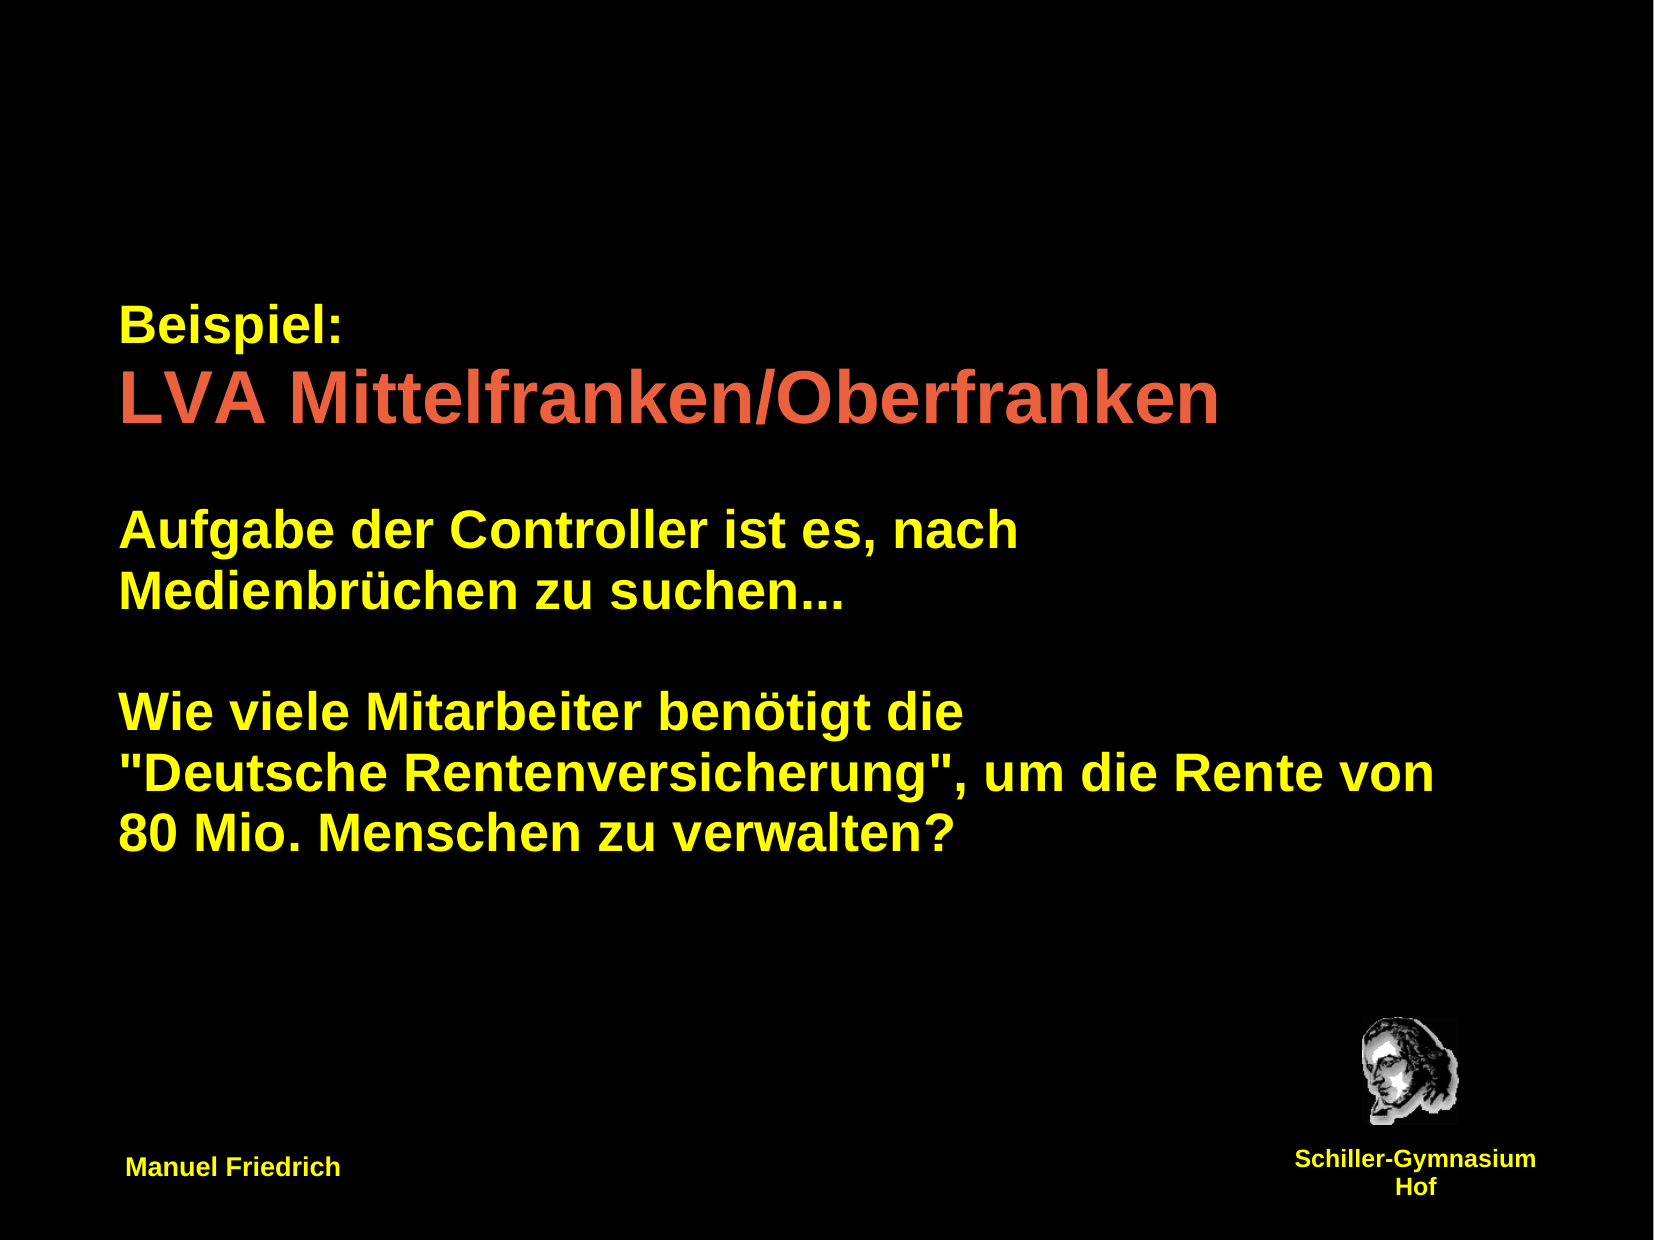

Beispiel:
LVA Mittelfranken/Oberfranken
Aufgabe der Controller ist es, nach
Medienbrüchen zu suchen...
Wie viele Mitarbeiter benötigt die
"Deutsche Rentenversicherung", um die Rente von
80 Mio. Menschen zu verwalten?
Schiller-Gymnasium
Hof
Manuel Friedrich